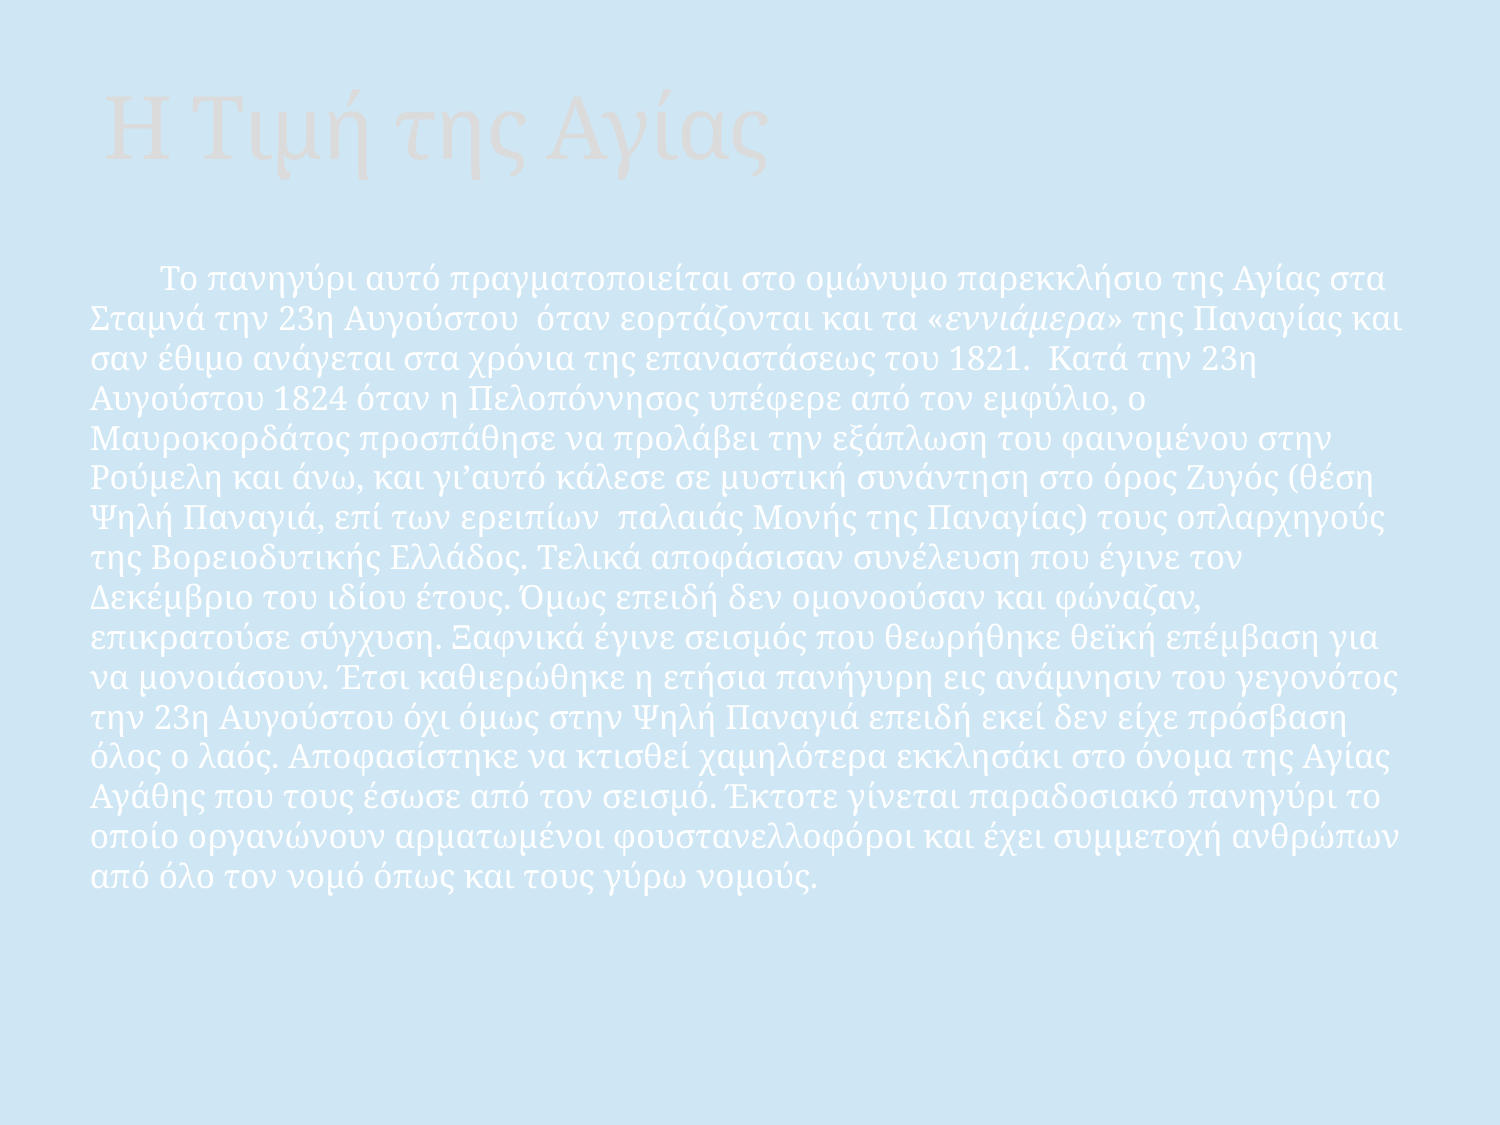

Η Τιμή της Αγίας
# Το πανηγύρι αυτό πραγματοποιείται στο ομώνυμο παρεκκλήσιο της Αγίας στα Σταμνά την 23η Αυγούστου  όταν εορτάζονται και τα «εννιάμερα» της Παναγίας και σαν έθιμο ανάγεται στα χρόνια της επαναστάσεως του 1821. Κατά την 23η Αυγούστου 1824 όταν η Πελοπόννησος υπέφερε από τον εμφύλιο, ο Μαυροκορδάτος προσπάθησε να προλάβει την εξάπλωση του φαινομένου στην Ρούμελη και άνω, και γι’αυτό κάλεσε σε μυστική συνάντηση στο όρος Ζυγός (θέση Ψηλή Παναγιά, επί των ερειπίων  παλαιάς Μονής της Παναγίας) τους οπλαρχηγούς της Βορειοδυτικής Ελλάδος. Τελικά αποφάσισαν συνέλευση που έγινε τον Δεκέμβριο του ιδίου έτους. Όμως επειδή δεν ομονοούσαν και φώναζαν, επικρατούσε σύγχυση. Ξαφνικά έγινε σεισμός που θεωρήθηκε θεϊκή επέμβαση για να μονοιάσουν. Έτσι καθιερώθηκε η ετήσια πανήγυρη εις ανάμνησιν του γεγονότος την 23η Αυγούστου όχι όμως στην Ψηλή Παναγιά επειδή εκεί δεν είχε πρόσβαση όλος ο λαός. Αποφασίστηκε να κτισθεί χαμηλότερα εκκλησάκι στο όνομα της Αγίας Αγάθης που τους έσωσε από τον σεισμό. Έκτοτε γίνεται παραδοσιακό πανηγύρι το οποίο οργανώνουν αρματωμένοι φουστανελλοφόροι και έχει συμμετοχή ανθρώπων από όλο τον νομό όπως και τους γύρω νομούς.